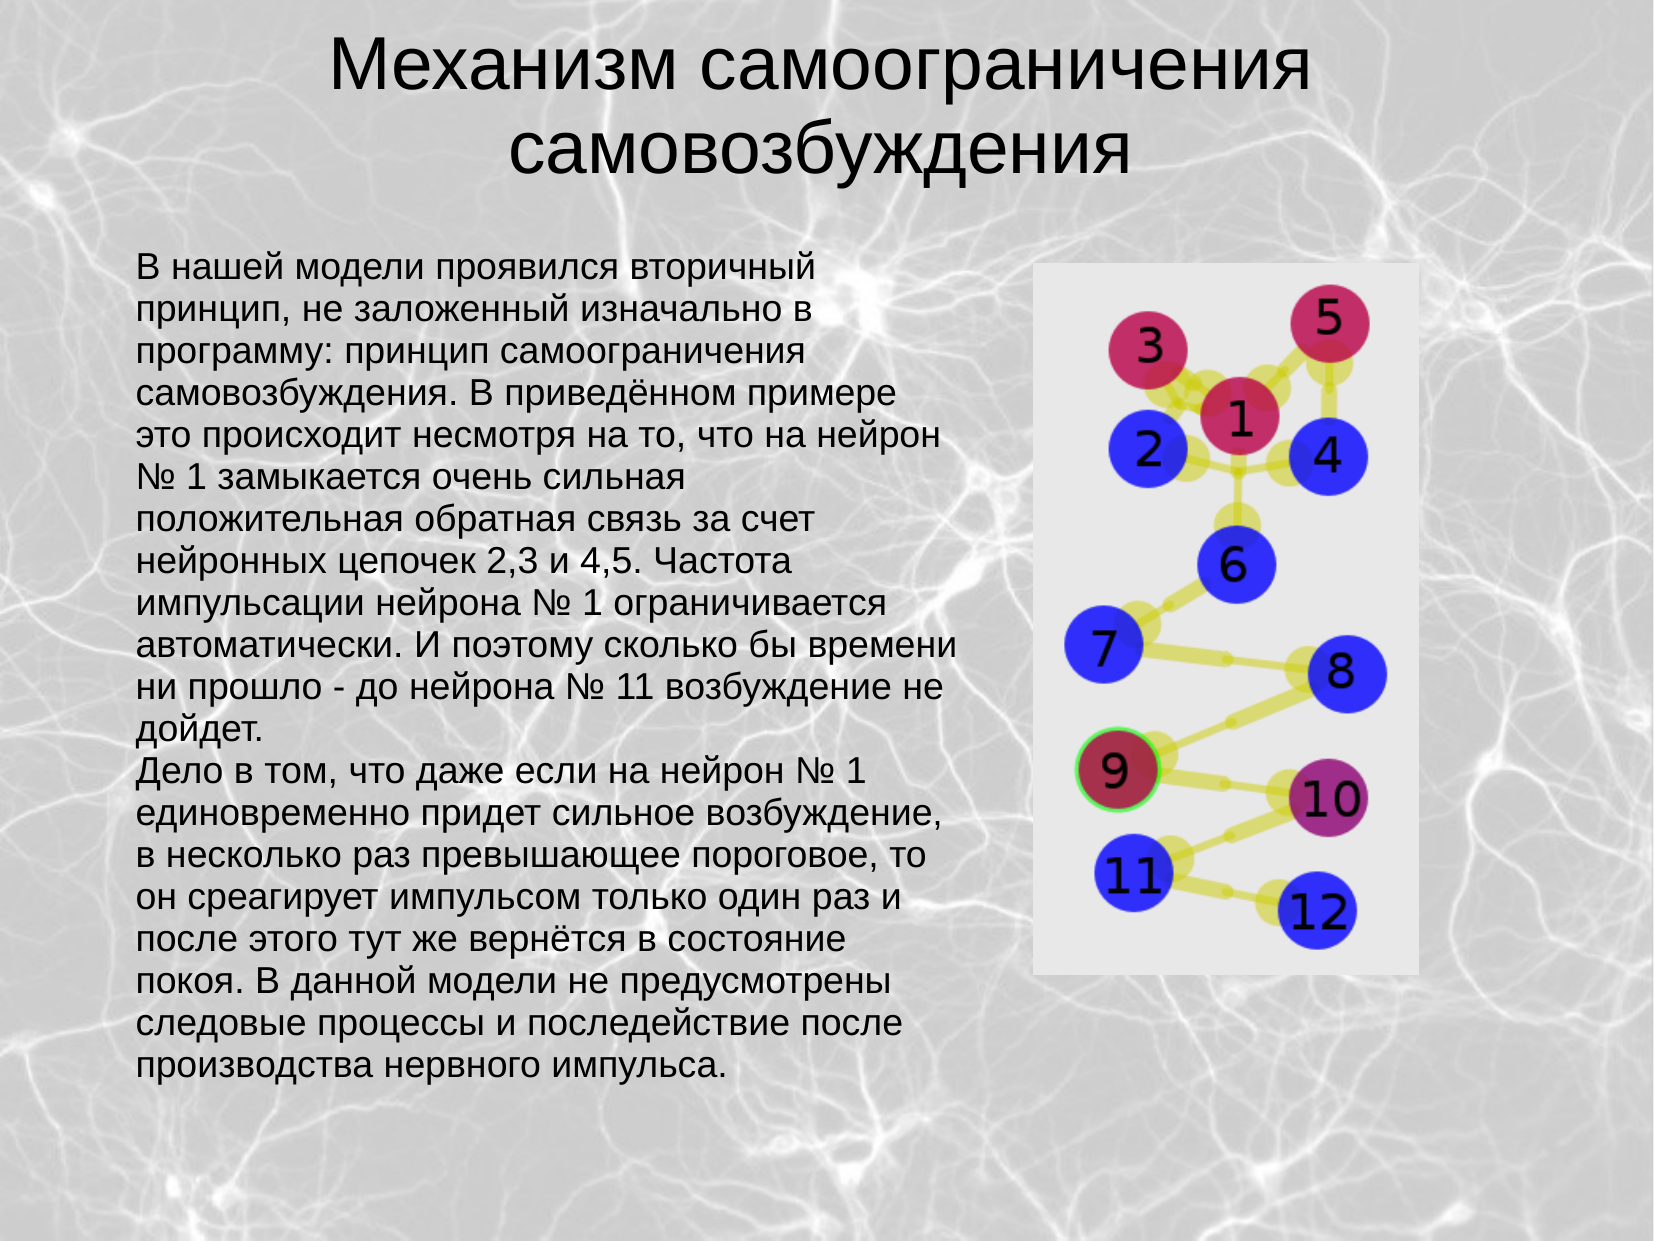

# Механизм самоограничения самовозбуждения
В нашей модели проявился вторичный принцип, не заложенный изначально в программу: принцип самоограничения самовозбуждения. В приведённом примере это происходит несмотря на то, что на нейрон № 1 замыкается очень сильная положительная обратная связь за счет нейронных цепочек 2,3 и 4,5. Частота импульсации нейрона № 1 ограничивается автоматически. И поэтому сколько бы времени ни прошло - до нейрона № 11 возбуждение не дойдет.
Дело в том, что даже если на нейрон № 1 единовременно придет сильное возбуждение, в несколько раз превышающее пороговое, то он среагирует импульсом только один раз и после этого тут же вернётся в состояние покоя. В данной модели не предусмотрены следовые процессы и последействие после производства нервного импульса.